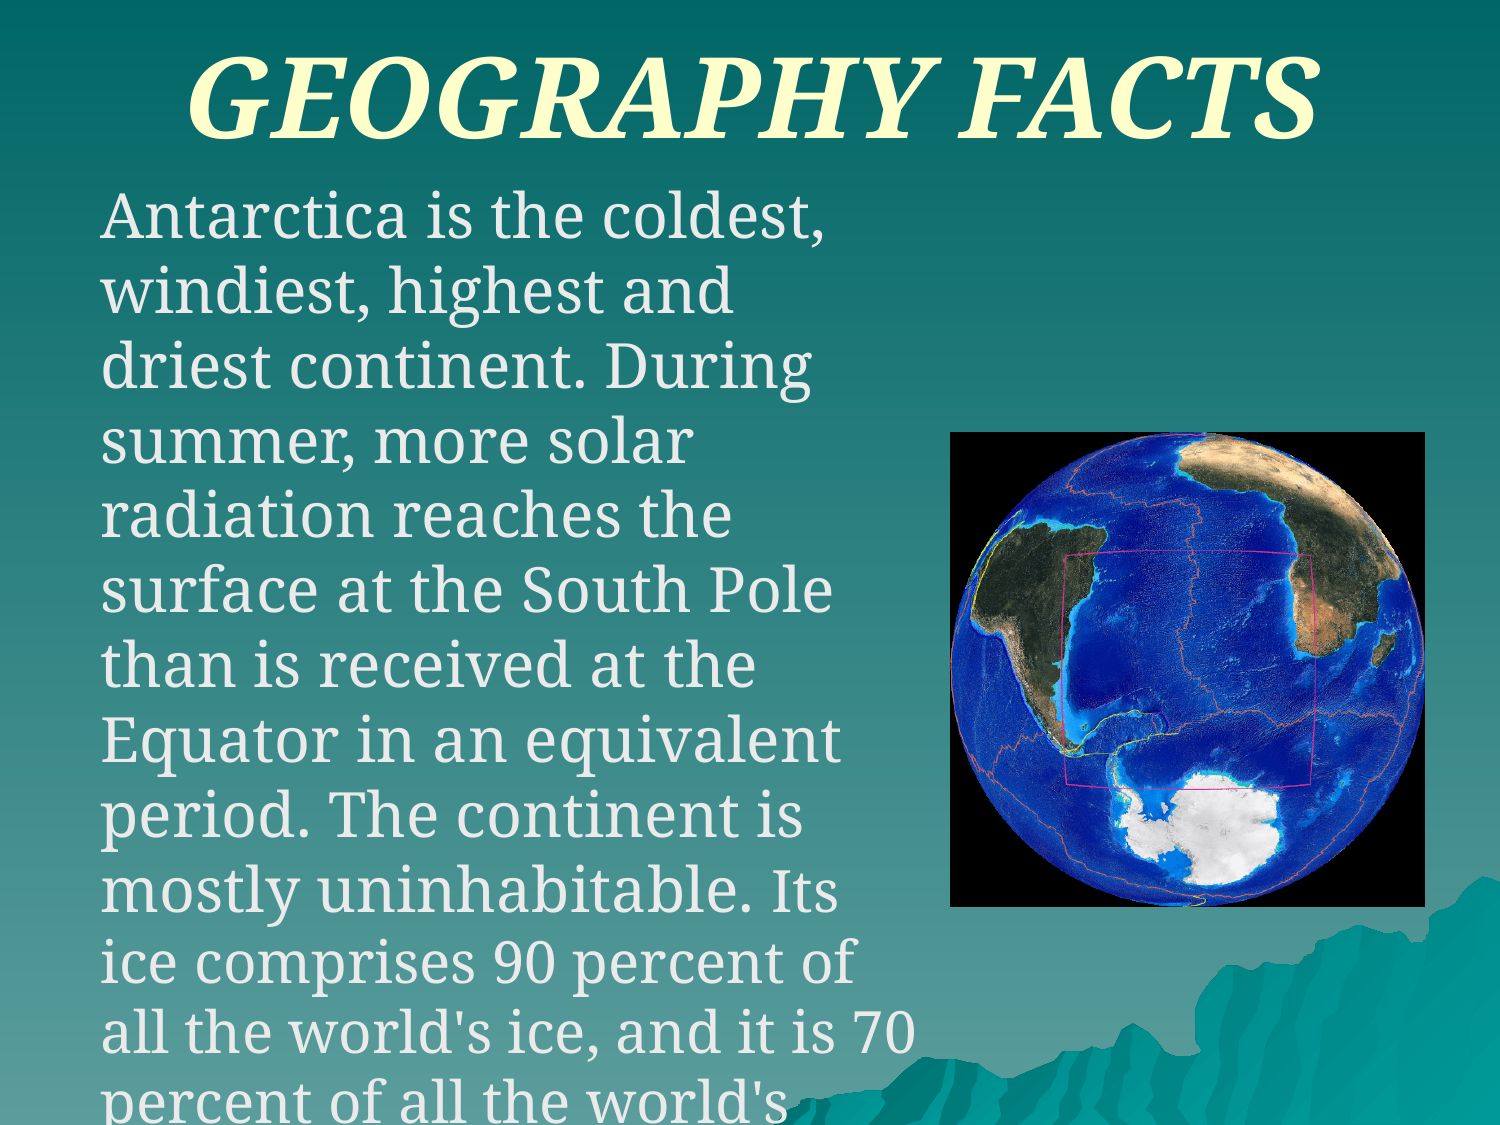

# GEOGRAPHY FACTS
	Antarctica is the coldest, windiest, highest and driest continent. During summer, more solar radiation reaches the surface at the South Pole than is received at the Equator in an equivalent period. The continent is mostly uninhabitable. Its ice comprises 90 percent of all the world's ice, and it is 70 percent of all the world's fresh water.